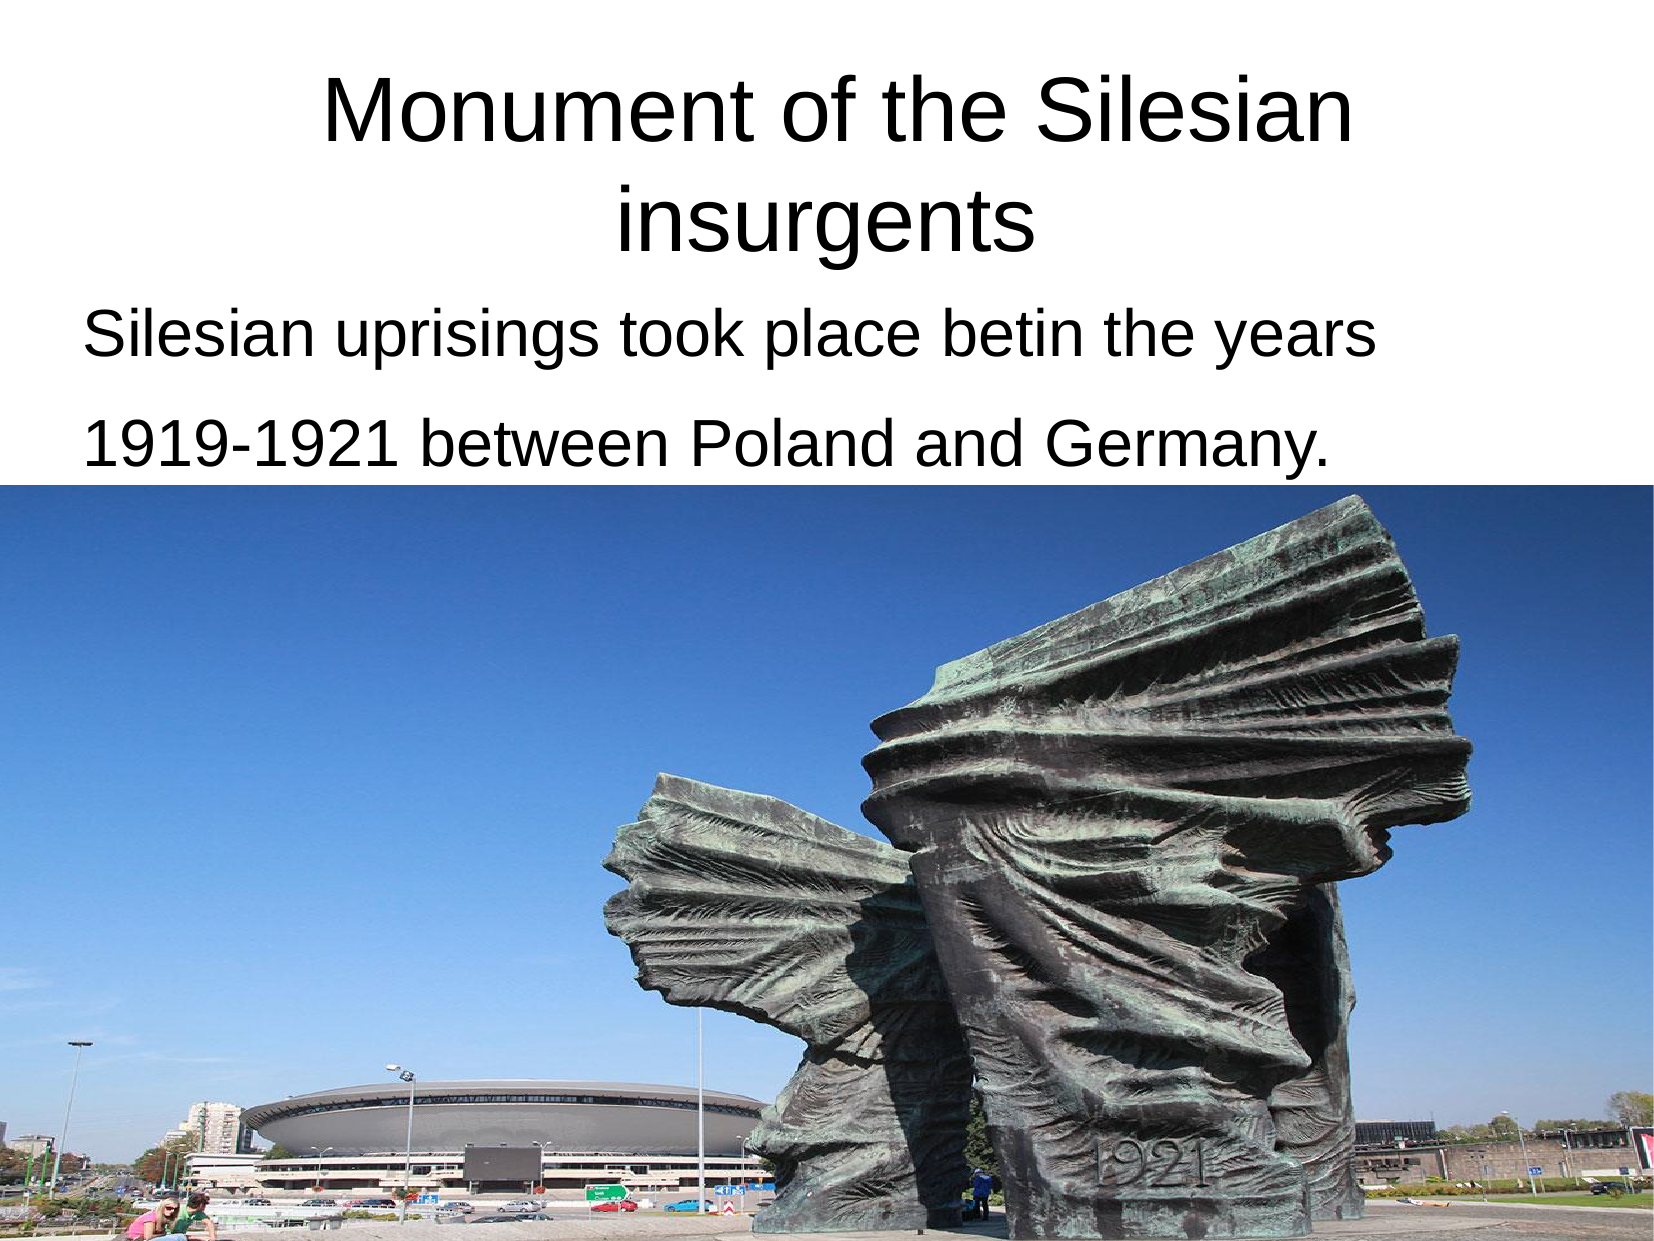

# Monument of the Silesian insurgents
Silesian uprisings took place betin the years
1919-1921 between Poland and Germany.